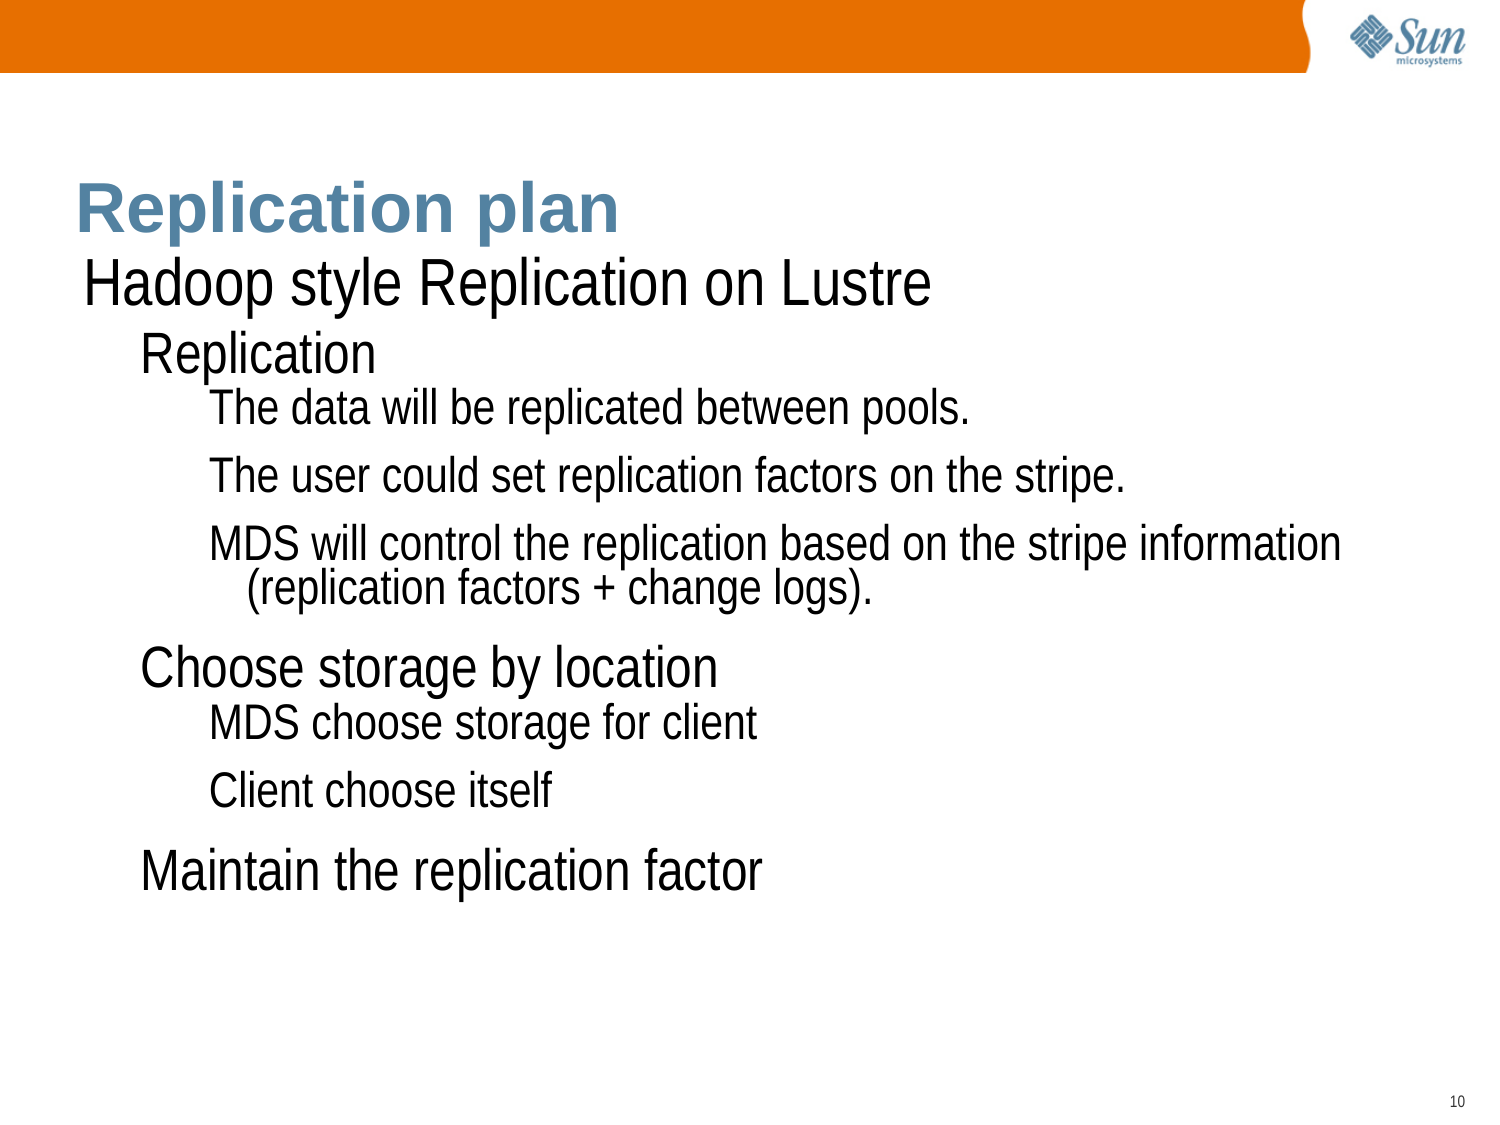

# Replication plan
Hadoop style Replication on Lustre
Replication
The data will be replicated between pools.
The user could set replication factors on the stripe.
MDS will control the replication based on the stripe information (replication factors + change logs).
Choose storage by location
MDS choose storage for client
Client choose itself
Maintain the replication factor